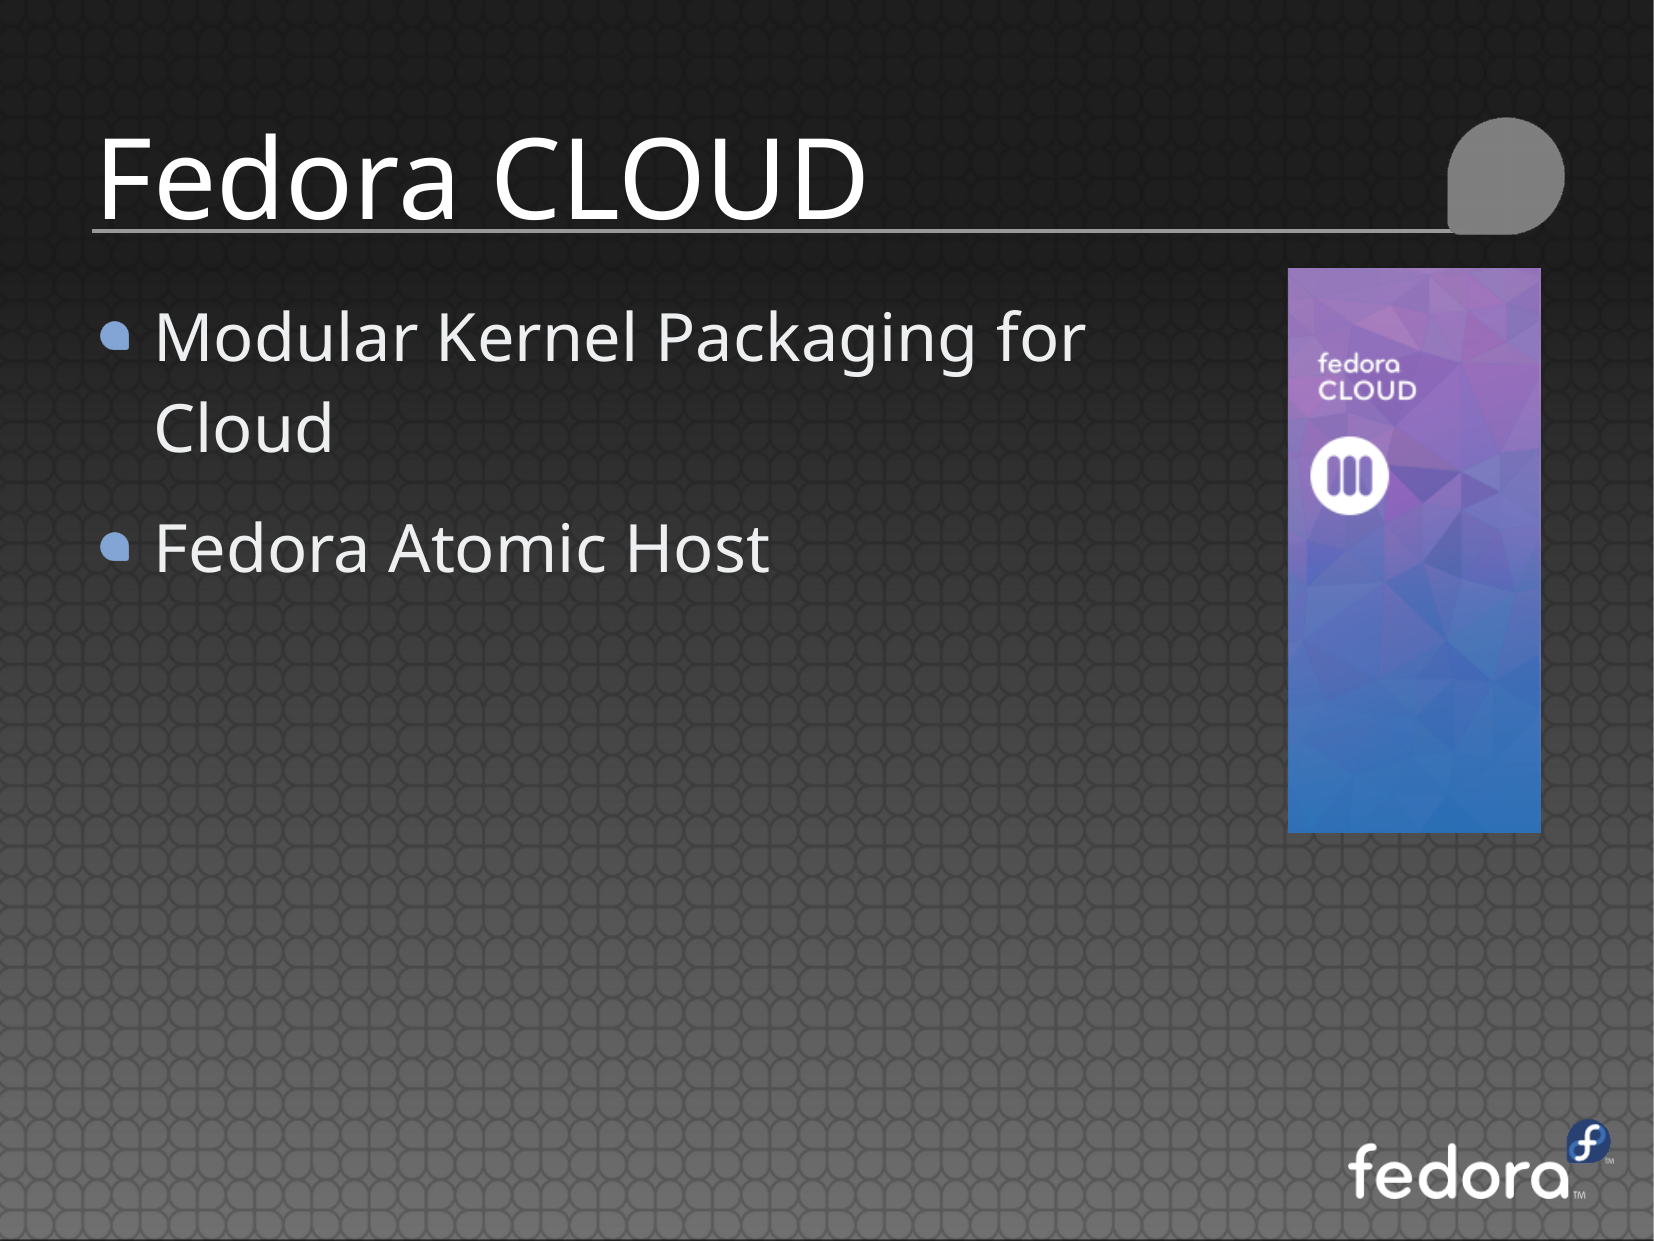

Fedora CLOUD
# Modular Kernel Packaging for Cloud
Fedora Atomic Host